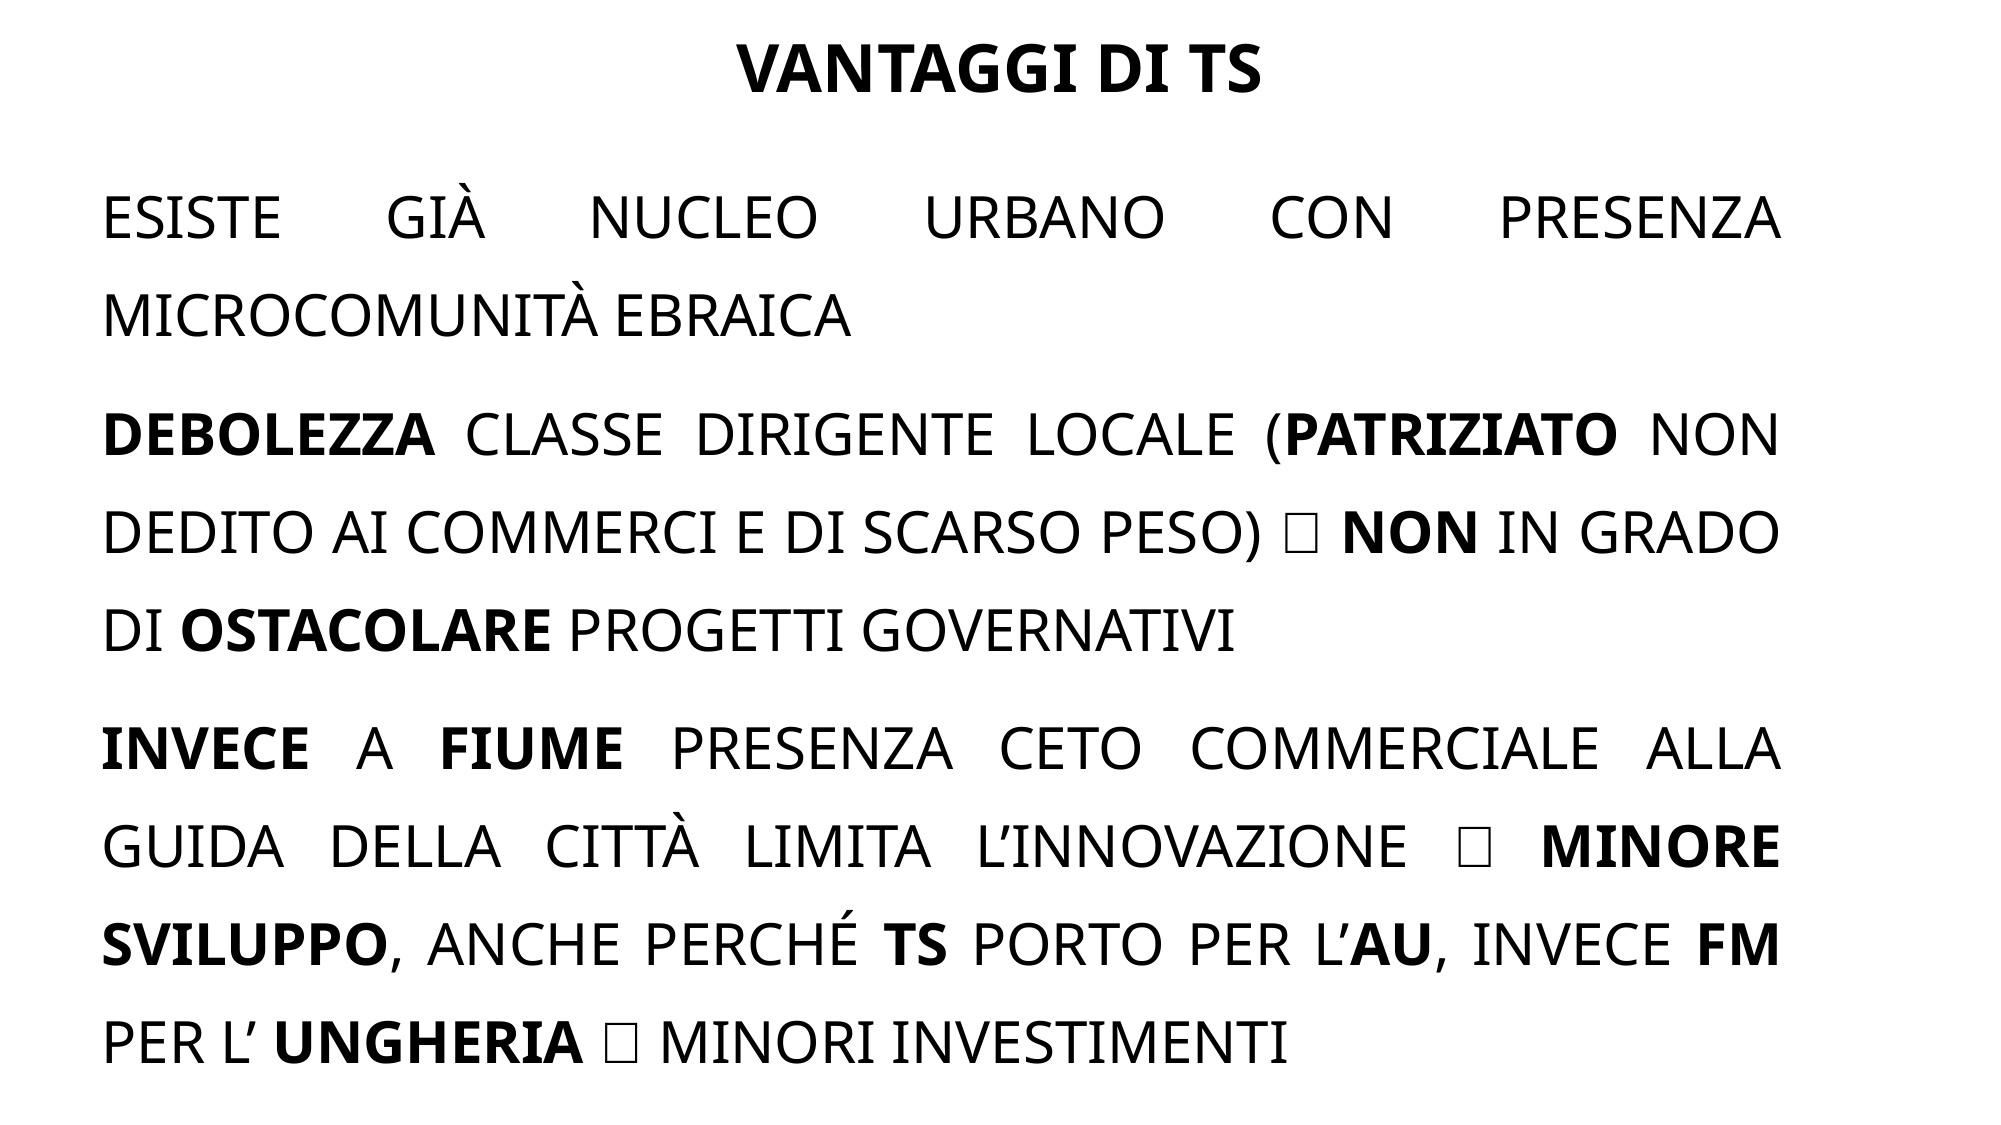

# VANTAGGI DI TS
ESISTE GIÀ NUCLEO URBANO CON PRESENZA MICROCOMUNITÀ EBRAICA
DEBOLEZZA CLASSE DIRIGENTE LOCALE (PATRIZIATO NON DEDITO AI COMMERCI E DI SCARSO PESO)  NON IN GRADO DI OSTACOLARE PROGETTI GOVERNATIVI
INVECE A FIUME PRESENZA CETO COMMERCIALE ALLA GUIDA DELLA CITTÀ LIMITA L’INNOVAZIONE  MINORE SVILUPPO, ANCHE PERCHÉ TS PORTO PER L’AU, INVECE FM PER L’ UNGHERIA  MINORI INVESTIMENTI